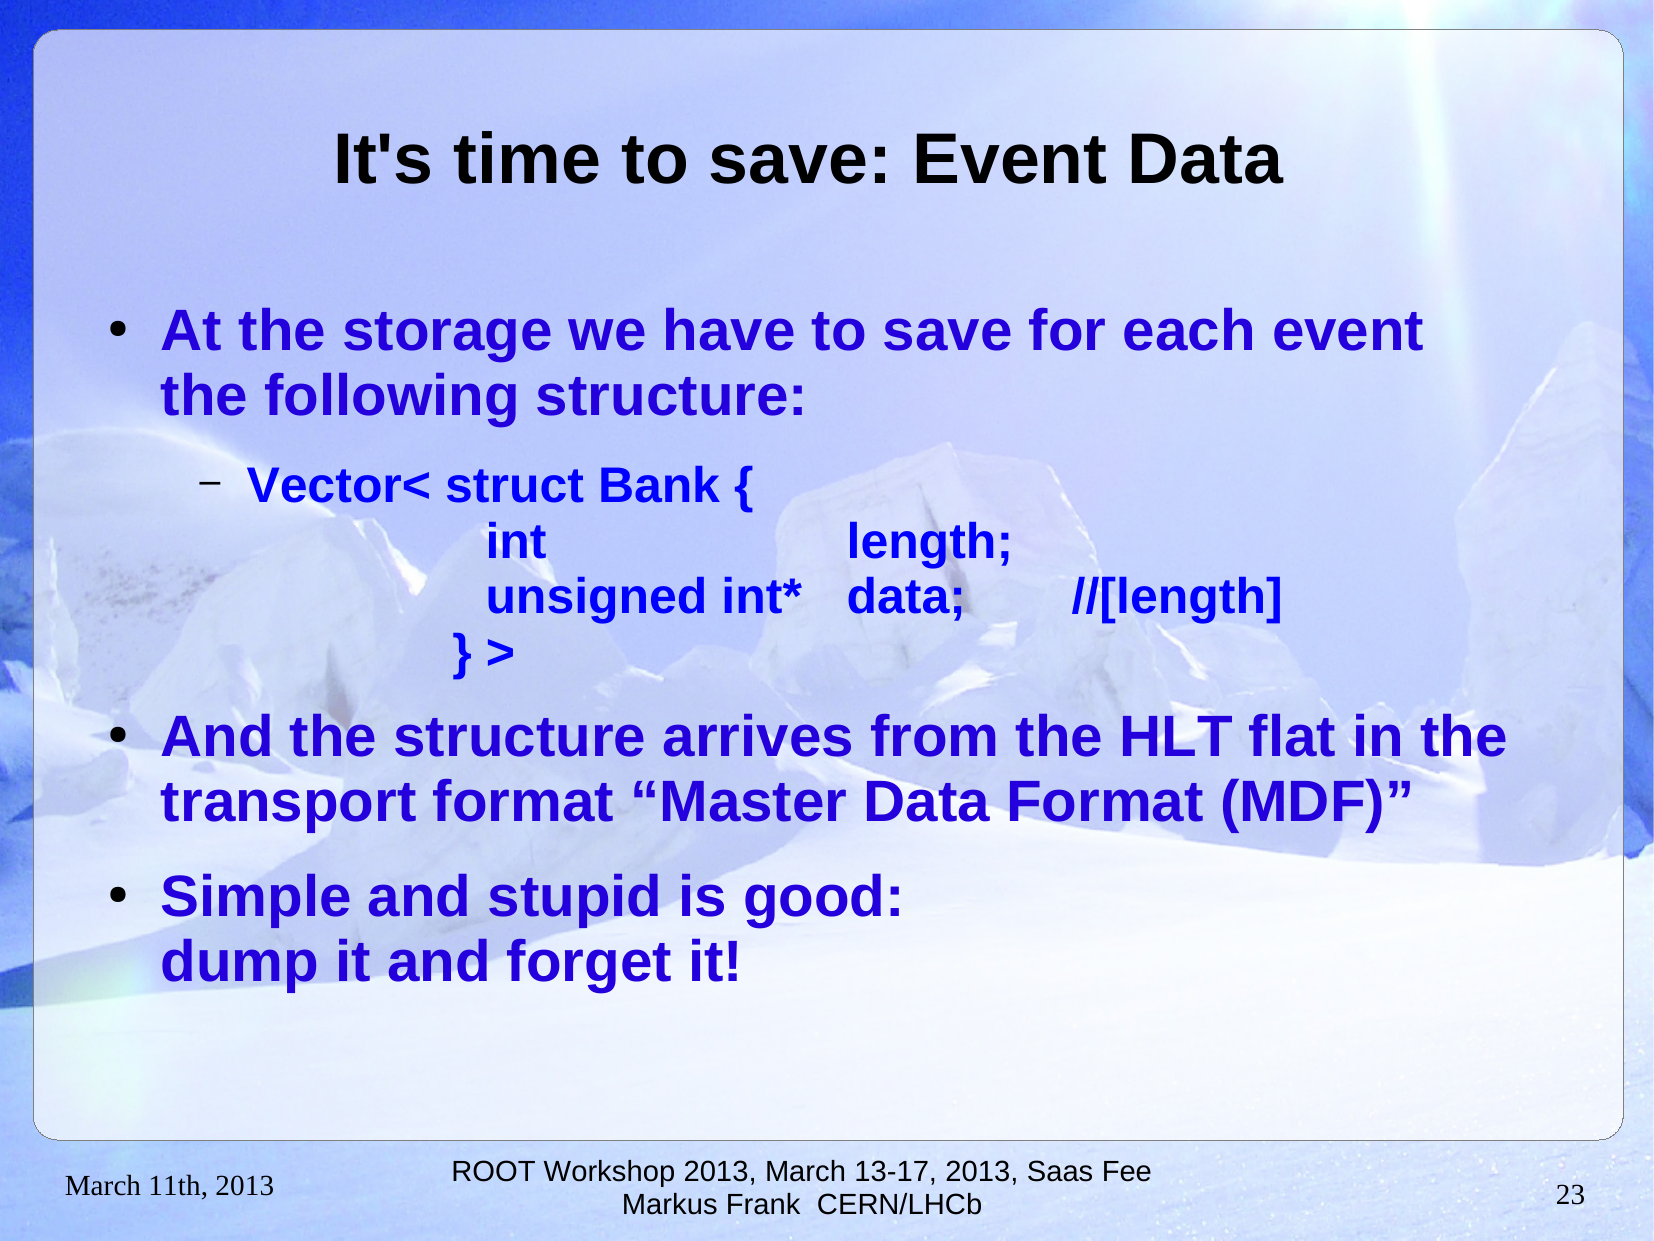

# It's time to save: Event Data
At the storage we have to save for each event
the following structure:
Vector< struct Bank {
			 int 				length;
			 unsigned int*	data; 	//[length]
		 } >
And the structure arrives from the HLT flat in the transport format “Master Data Format (MDF)”
Simple and stupid is good:
dump it and forget it!
March 11th, 2013
23